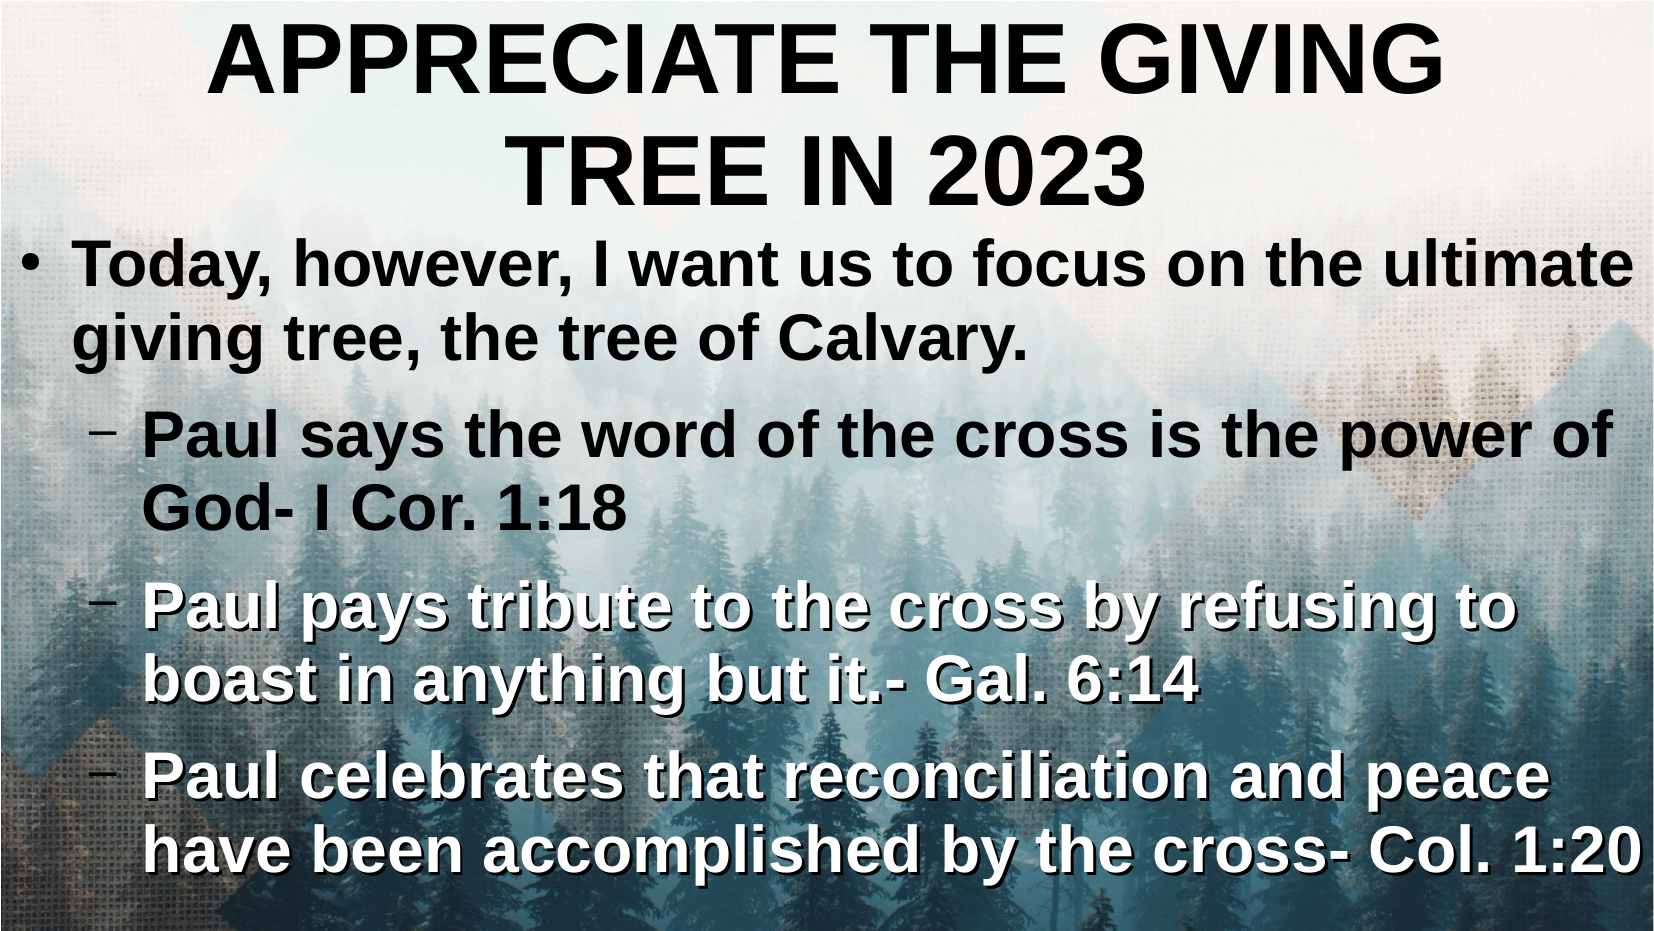

# APPRECIATE THE GIVING TREE IN 2023
Today, however, I want us to focus on the ultimate giving tree, the tree of Calvary.
Paul says the word of the cross is the power of God- I Cor. 1:18
Paul pays tribute to the cross by refusing to boast in anything but it.- Gal. 6:14
Paul celebrates that reconciliation and peace have been accomplished by the cross- Col. 1:20